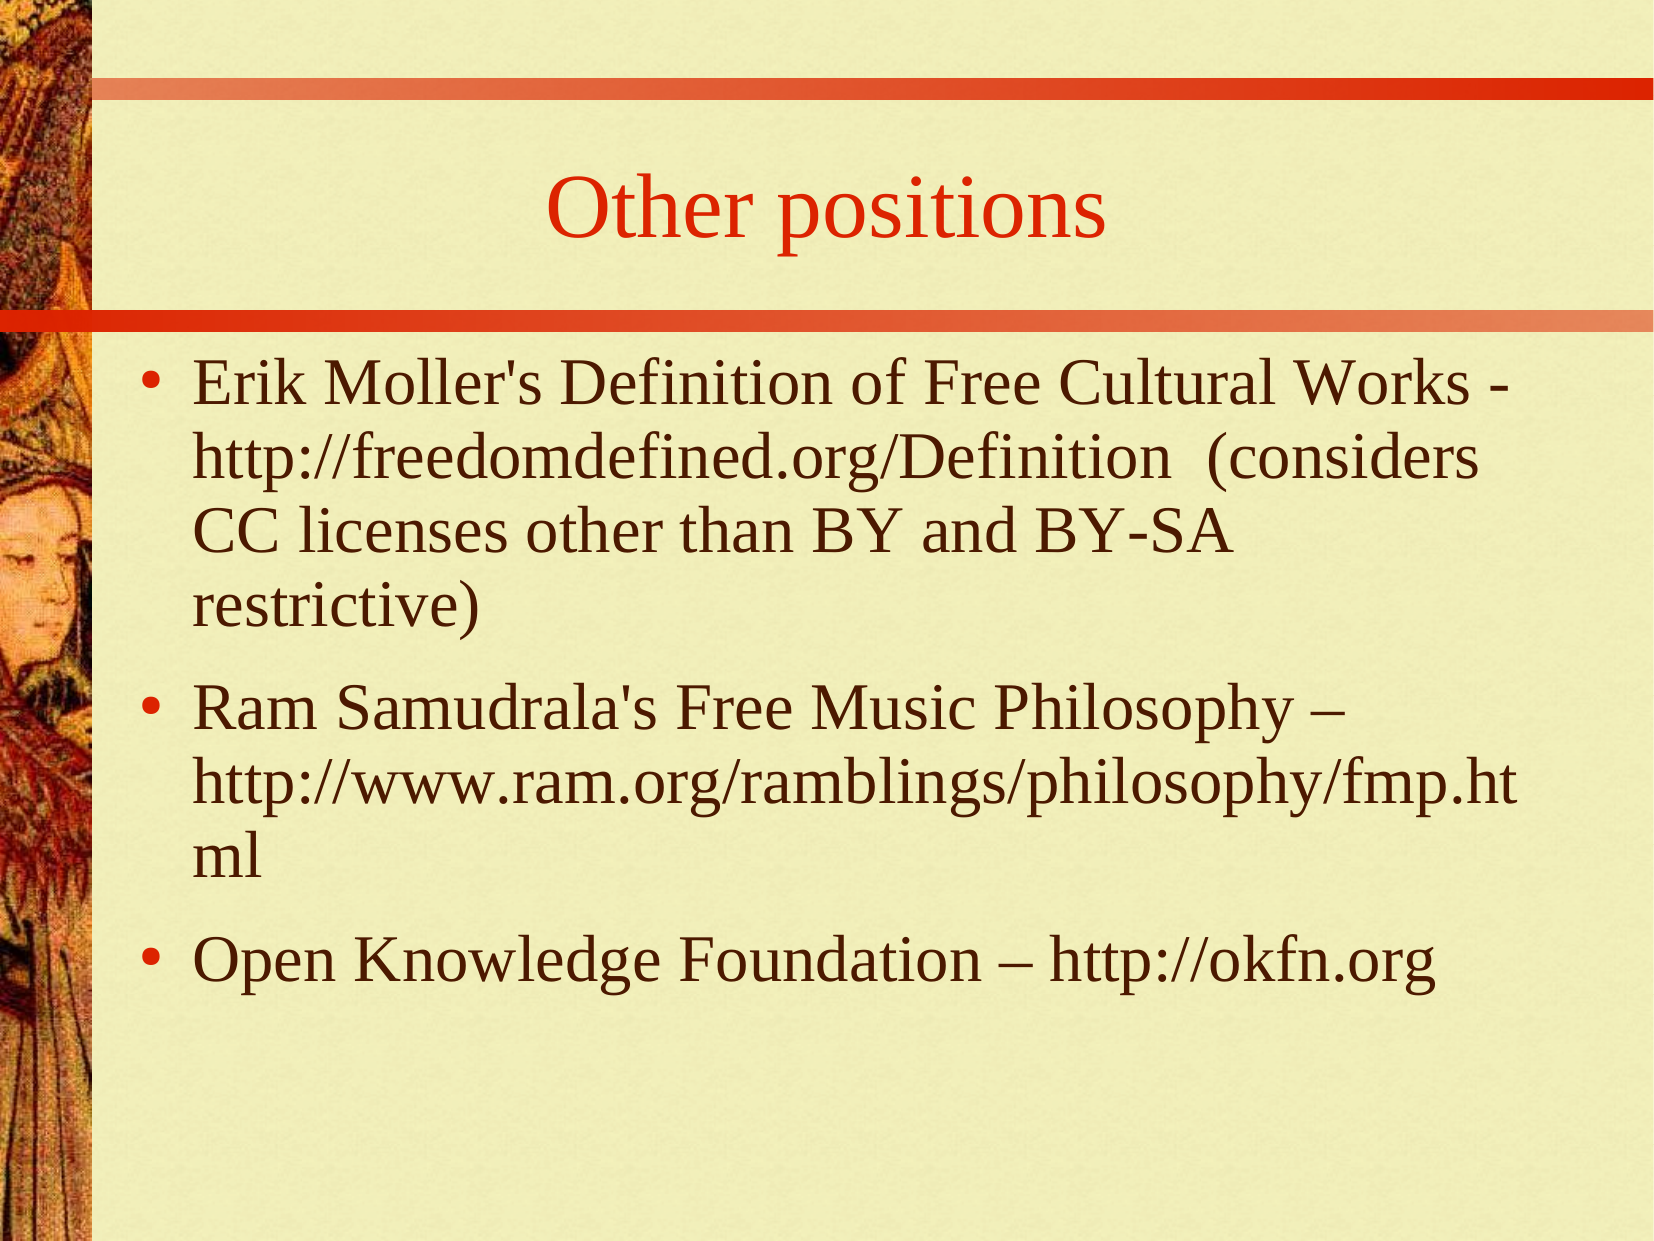

# Other positions
Erik Moller's Definition of Free Cultural Works - http://freedomdefined.org/Definition (considers CC licenses other than BY and BY-SA restrictive)
Ram Samudrala's Free Music Philosophy – http://www.ram.org/ramblings/philosophy/fmp.html
Open Knowledge Foundation – http://okfn.org